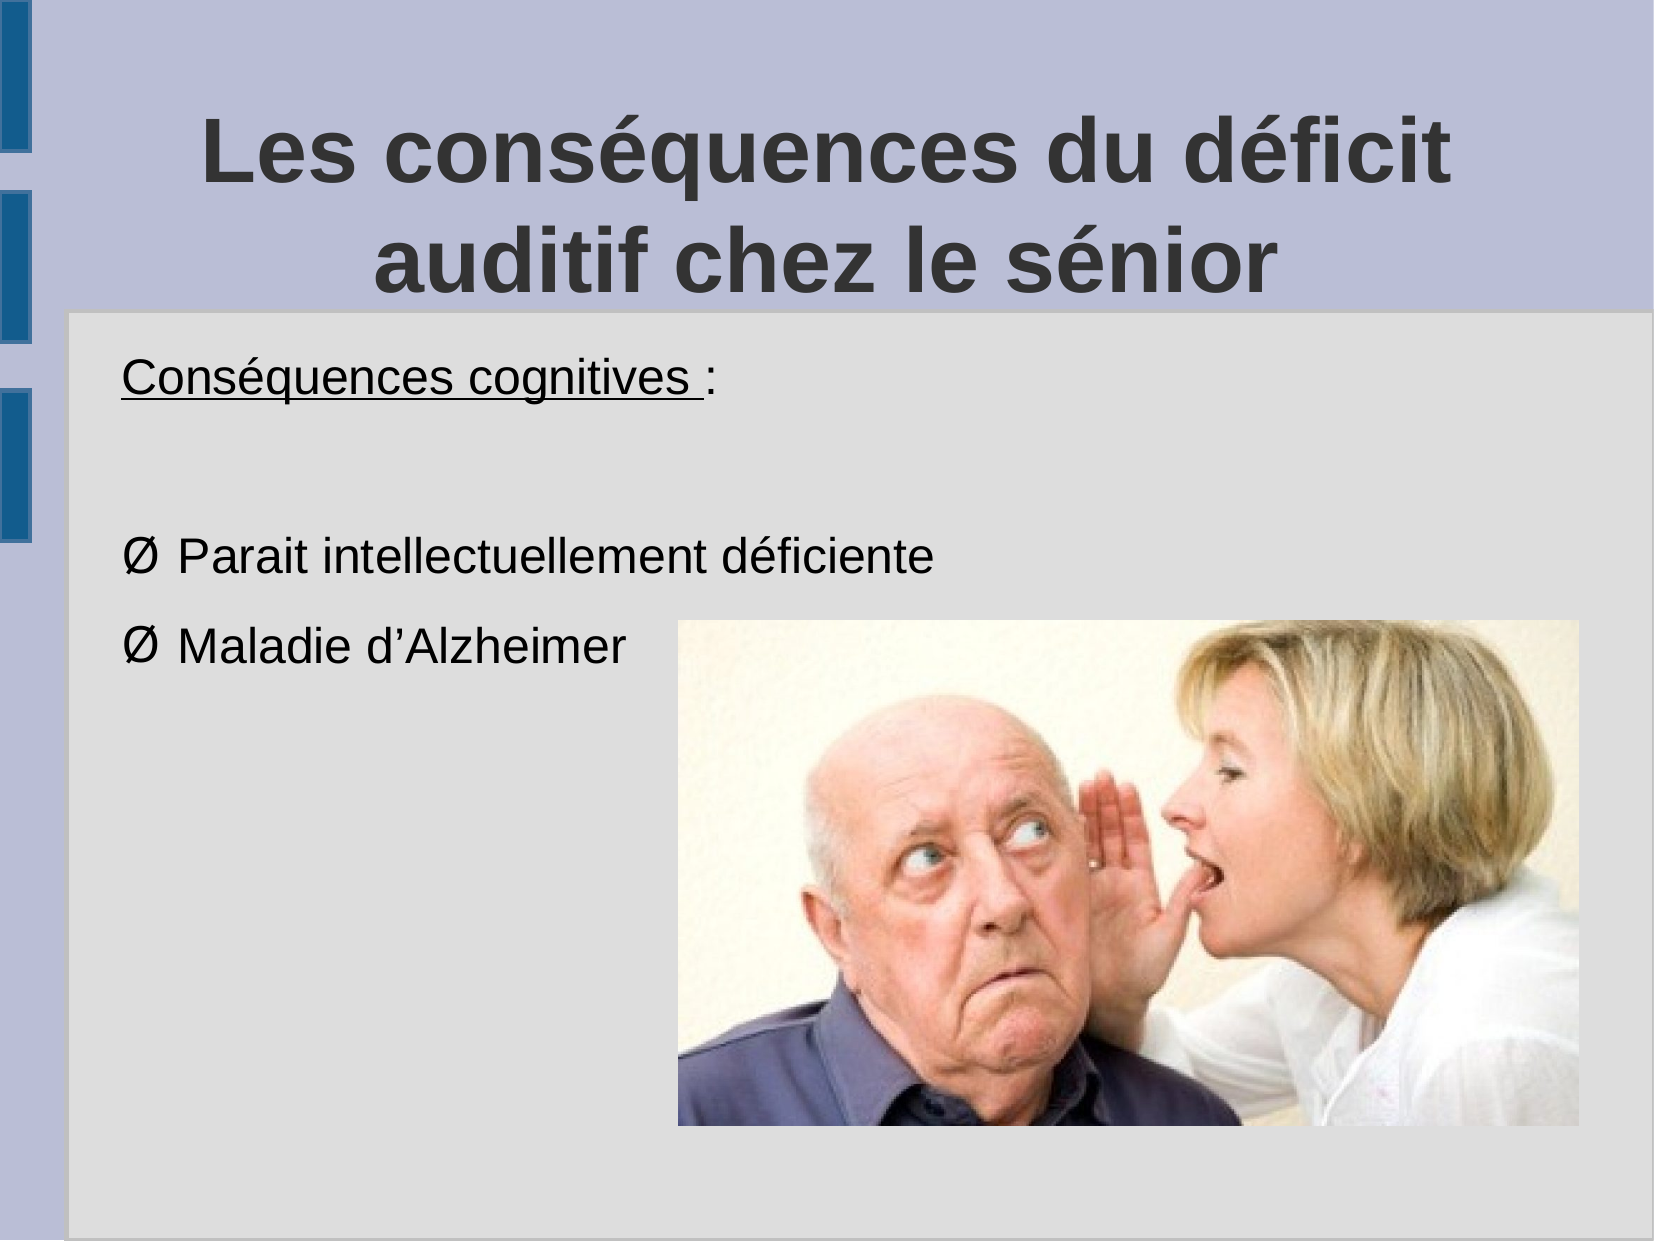

# Les conséquences du déficit auditif chez le sénior
Conséquences cognitives :
Parait intellectuellement déficiente
Maladie d’Alzheimer